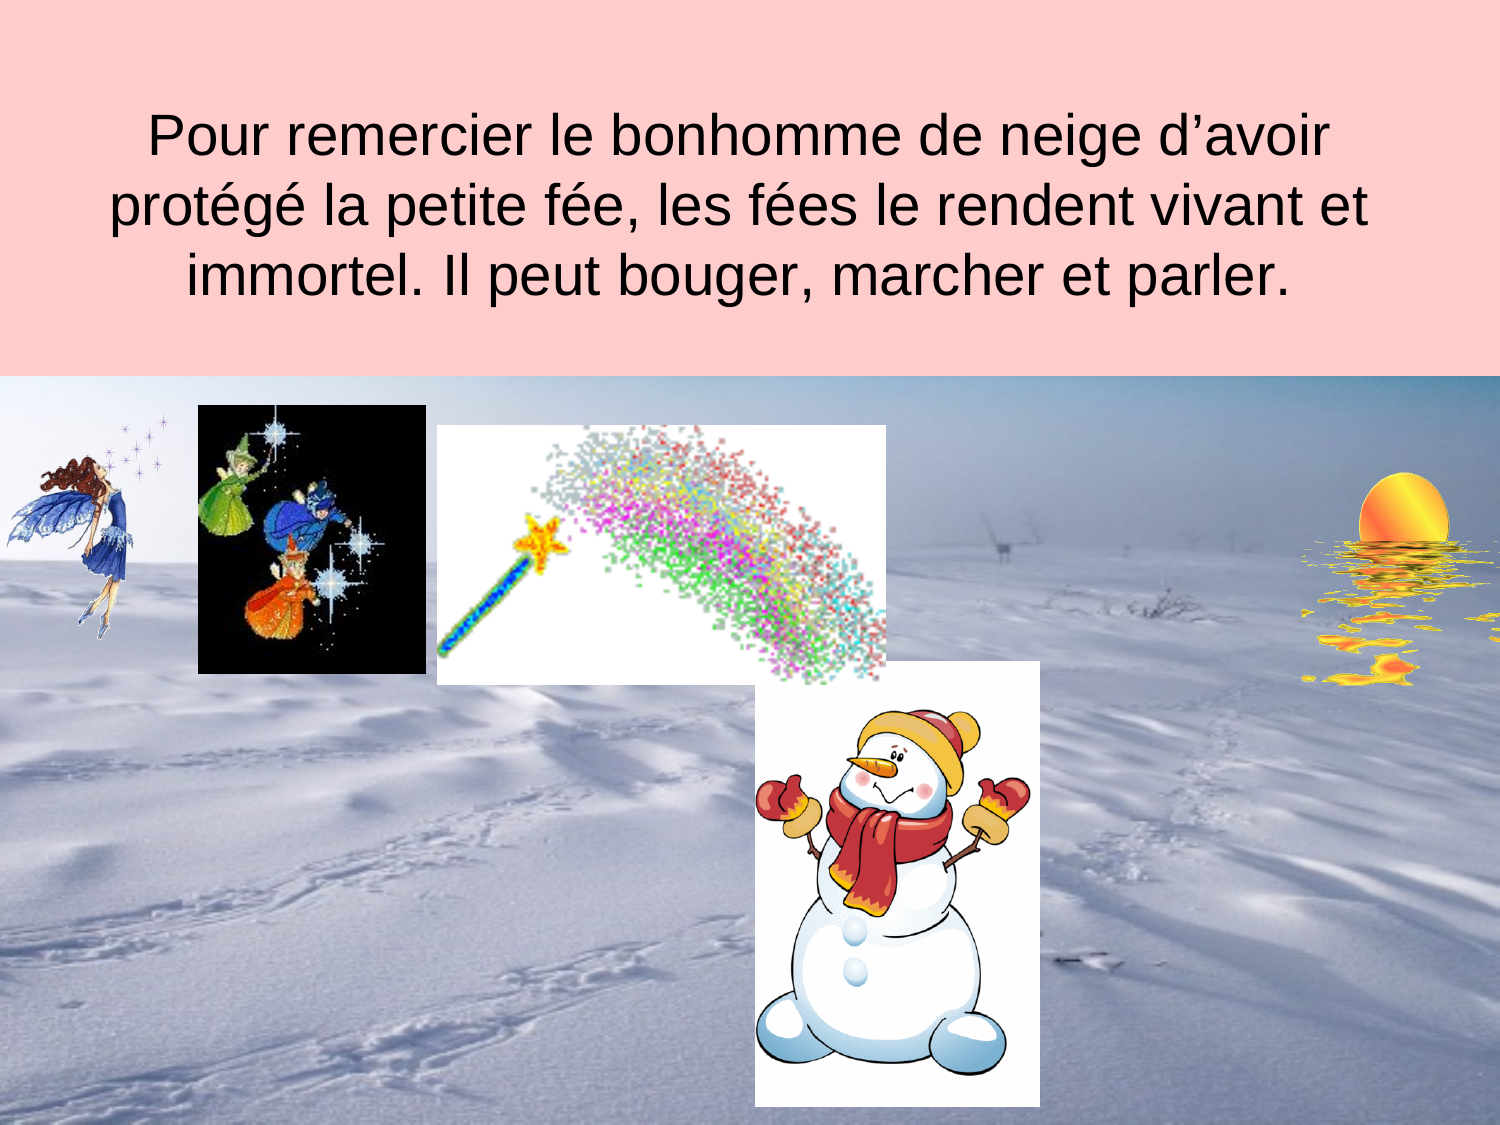

# Pour remercier le bonhomme de neige d’avoir protégé la petite fée, les fées le rendent vivant et immortel. Il peut bouger, marcher et parler.